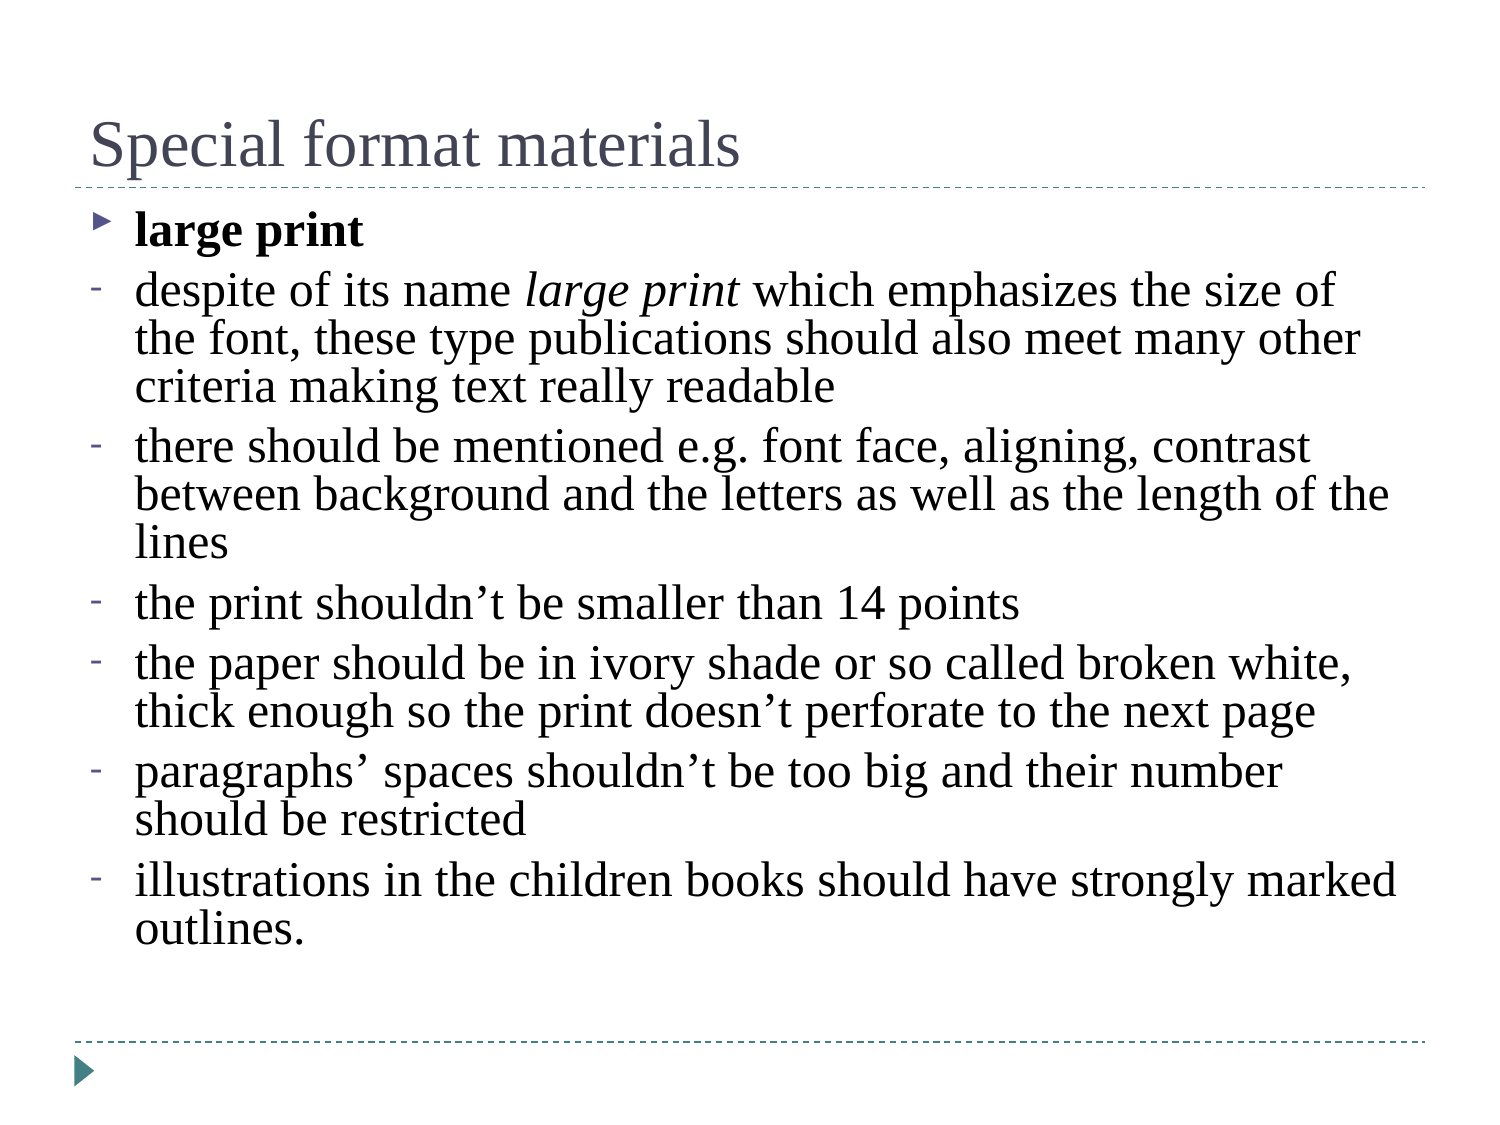

# Special format materials
large print
despite of its name large print which emphasizes the size of the font, these type publications should also meet many other criteria making text really readable
there should be mentioned e.g. font face, aligning, contrast between background and the letters as well as the length of the lines
the print shouldn’t be smaller than 14 points
the paper should be in ivory shade or so called broken white, thick enough so the print doesn’t perforate to the next page
paragraphs’ spaces shouldn’t be too big and their number should be restricted
illustrations in the children books should have strongly marked outlines.